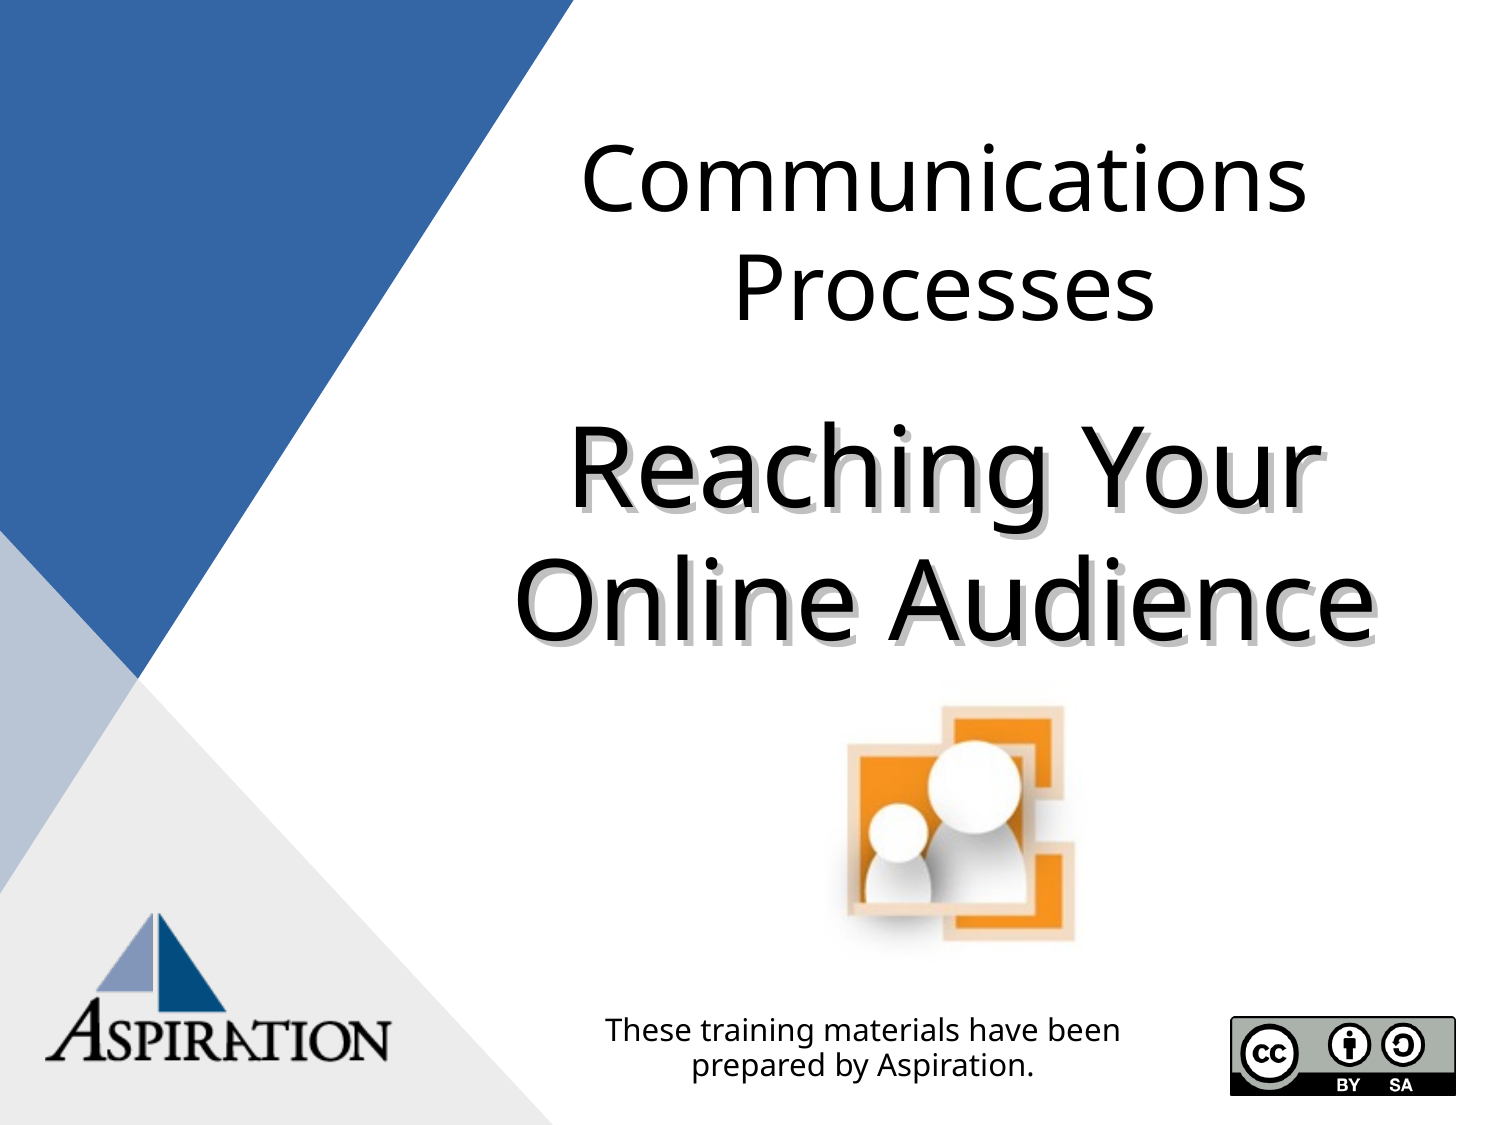

# Communications Processes
Reaching Your Online Audience
These training materials have been prepared by Aspiration.